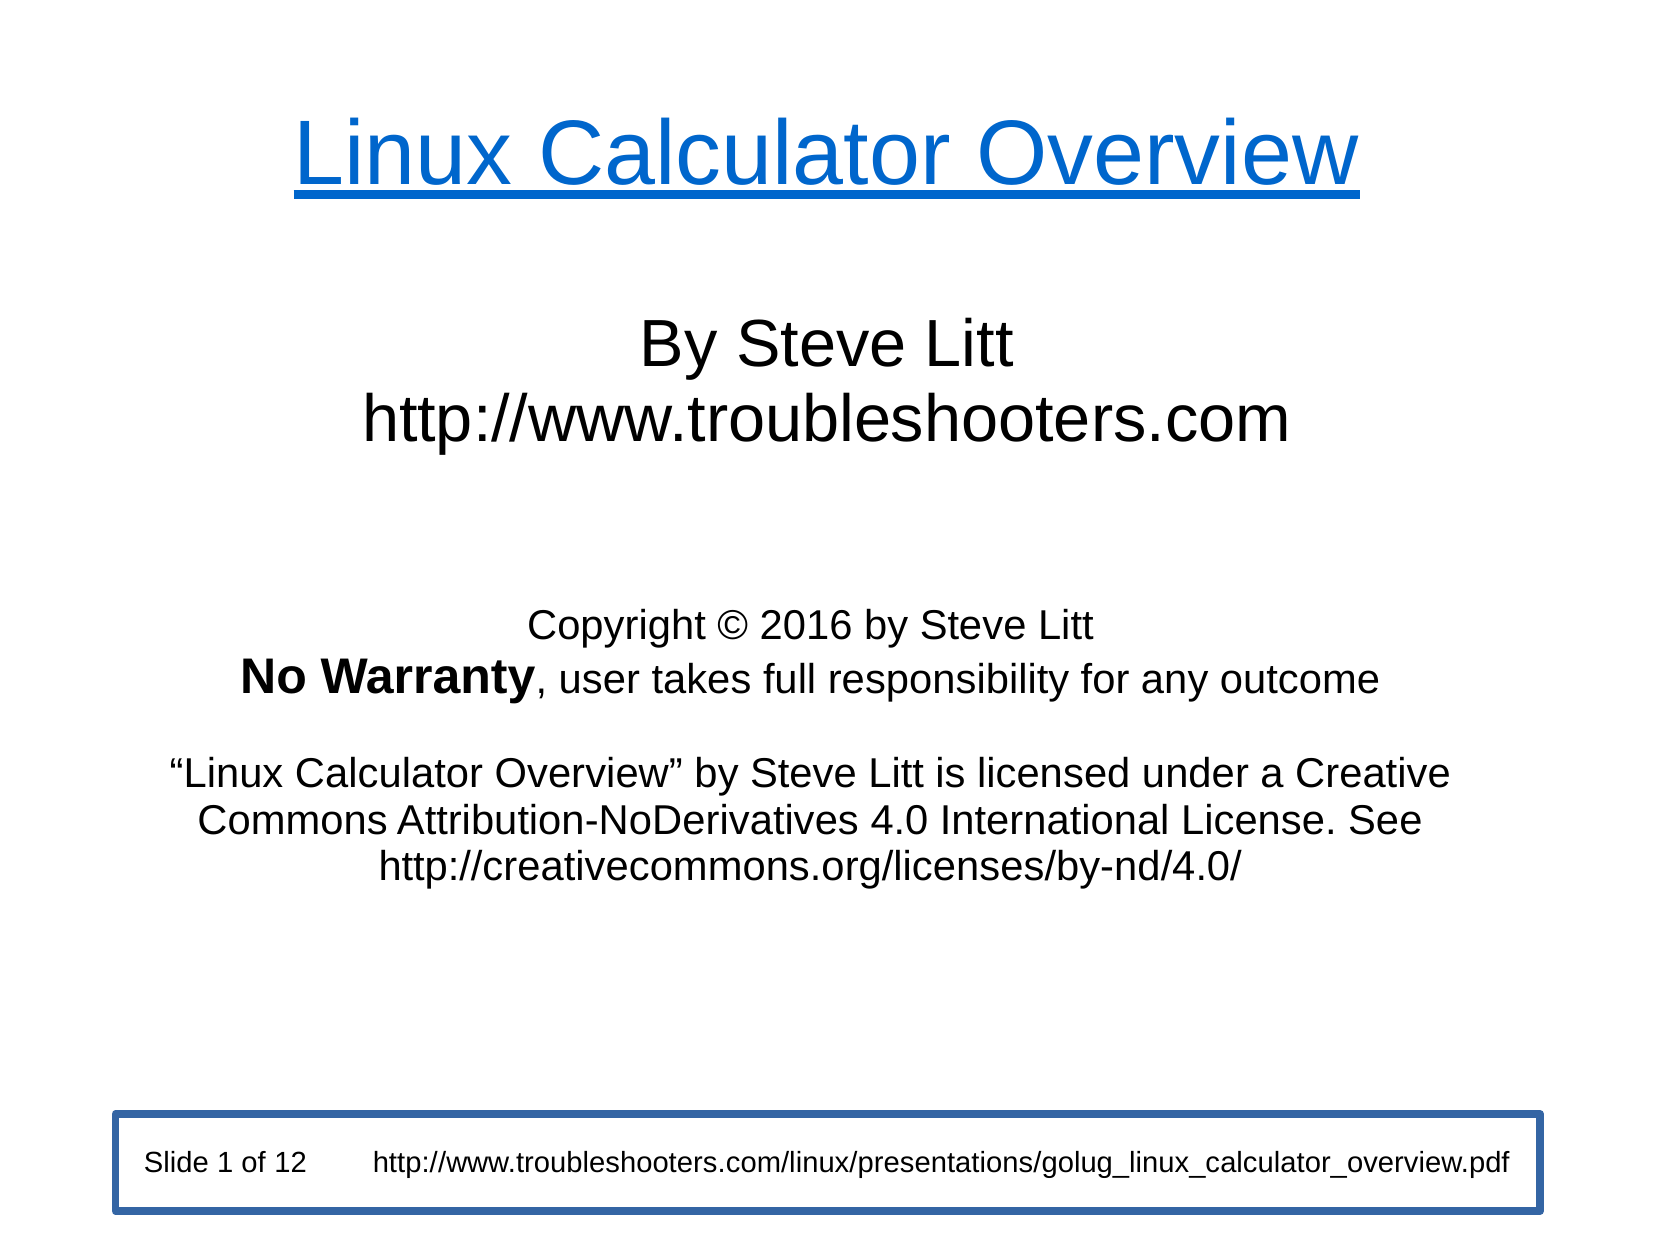

# Linux Calculator Overview
By Steve Litt
http://www.troubleshooters.com
Copyright © 2016 by Steve Litt
No Warranty, user takes full responsibility for any outcome
“Linux Calculator Overview” by Steve Litt is licensed under a Creative Commons Attribution-NoDerivatives 4.0 International License. See http://creativecommons.org/licenses/by-nd/4.0/
Slide of 12 http://www.troubleshooters.com/linux/presentations/golug_linux_calculator_overview.pdf